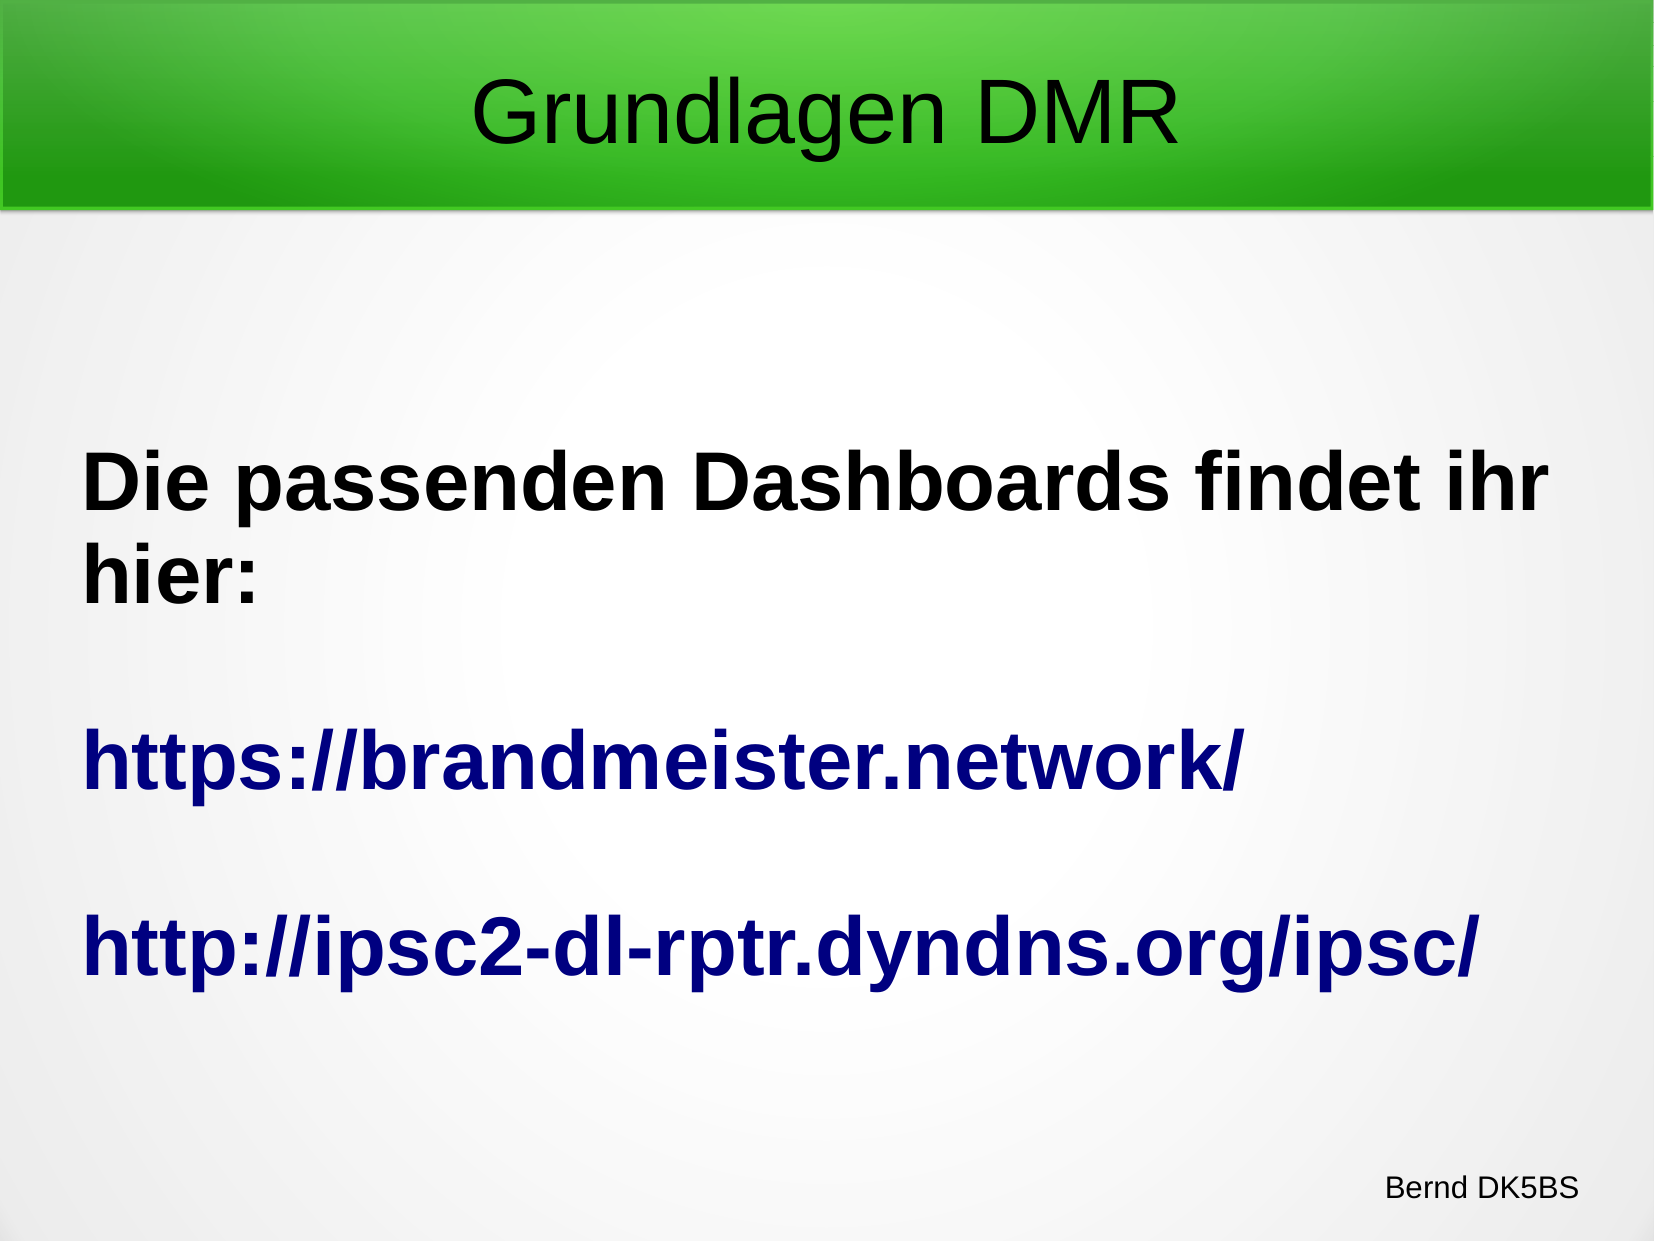

# Grundlagen DMR
Die passenden Dashboards findet ihr hier:
https://brandmeister.network/
http://ipsc2-dl-rptr.dyndns.org/ipsc/
Bernd DK5BS